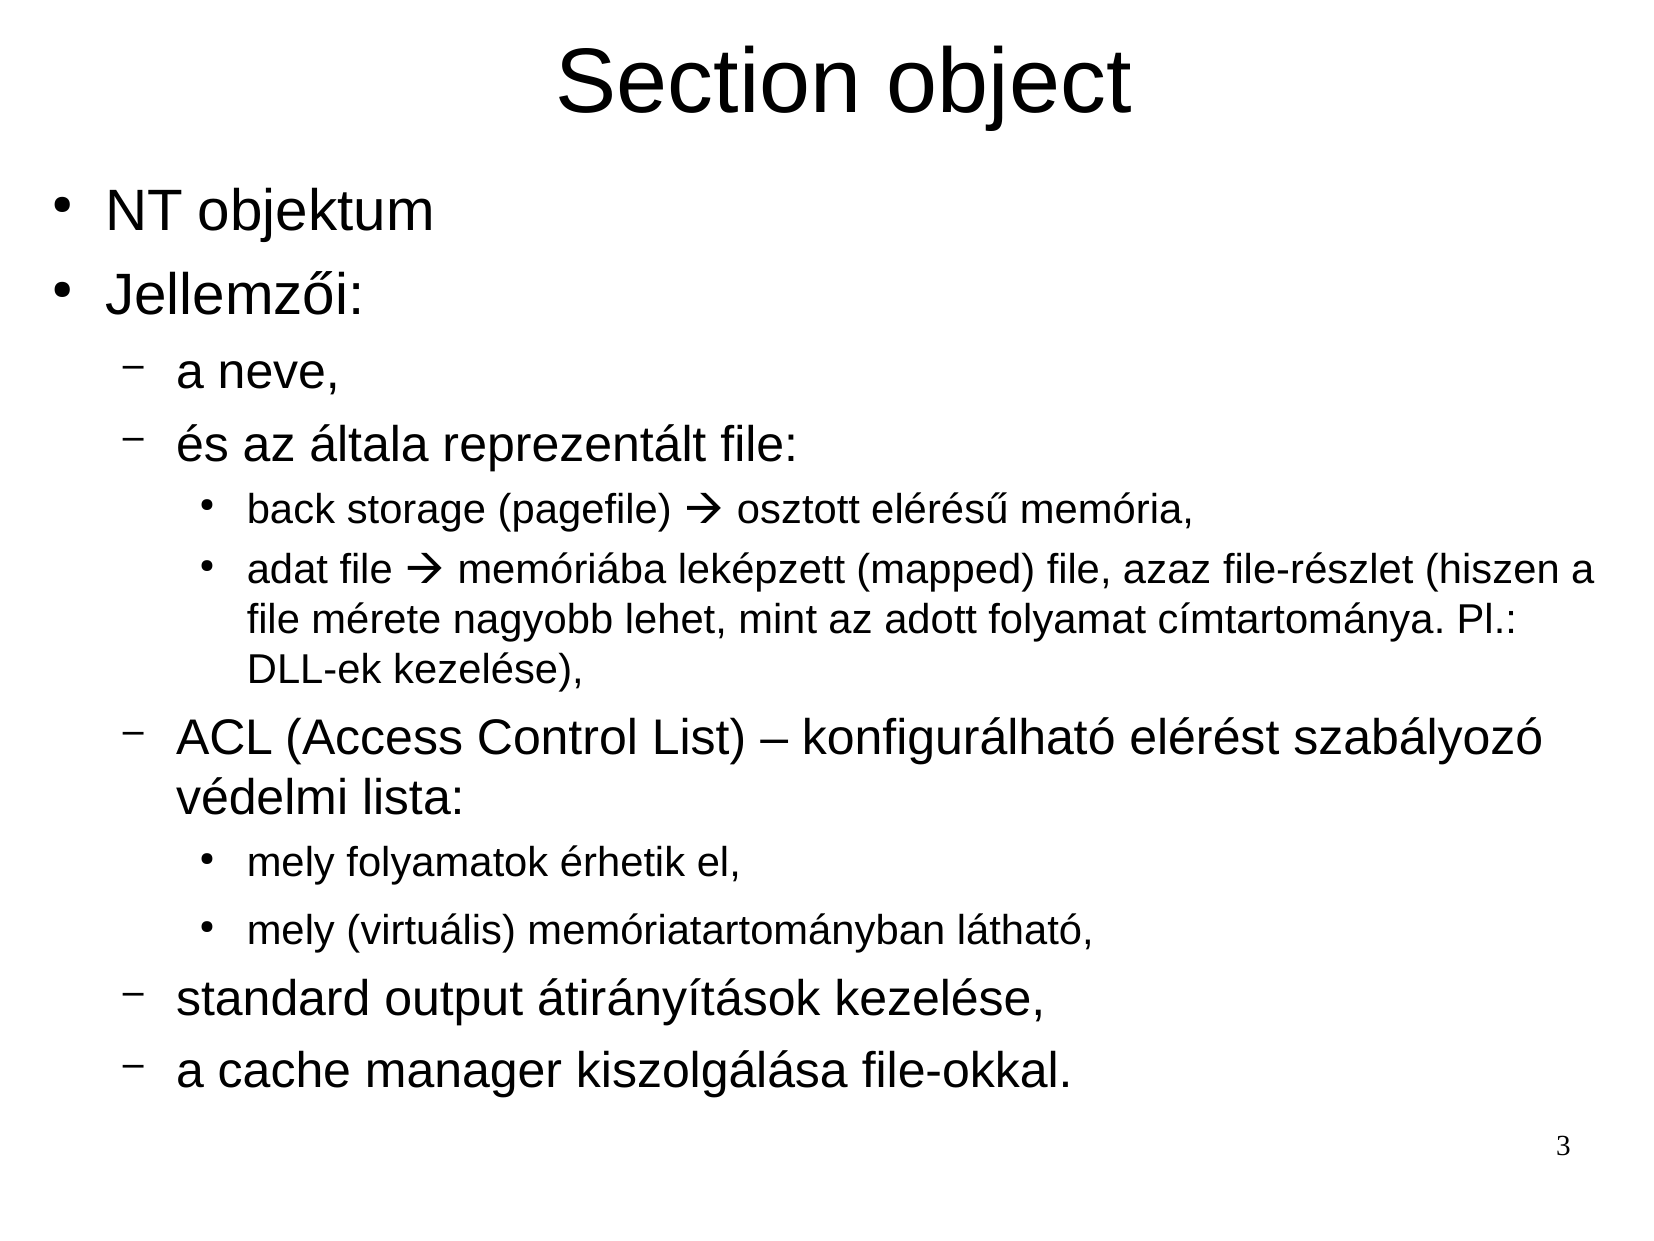

# Section object
NT objektum
Jellemzői:
a neve,
és az általa reprezentált file:
back storage (pagefile)  osztott elérésű memória,
adat file  memóriába leképzett (mapped) file, azaz file-részlet (hiszen a file mérete nagyobb lehet, mint az adott folyamat címtartománya. Pl.: DLL-ek kezelése),
ACL (Access Control List) – konfigurálható elérést szabályozó védelmi lista:
mely folyamatok érhetik el,
mely (virtuális) memóriatartományban látható,
standard output átirányítások kezelése,
a cache manager kiszolgálása file-okkal.
3